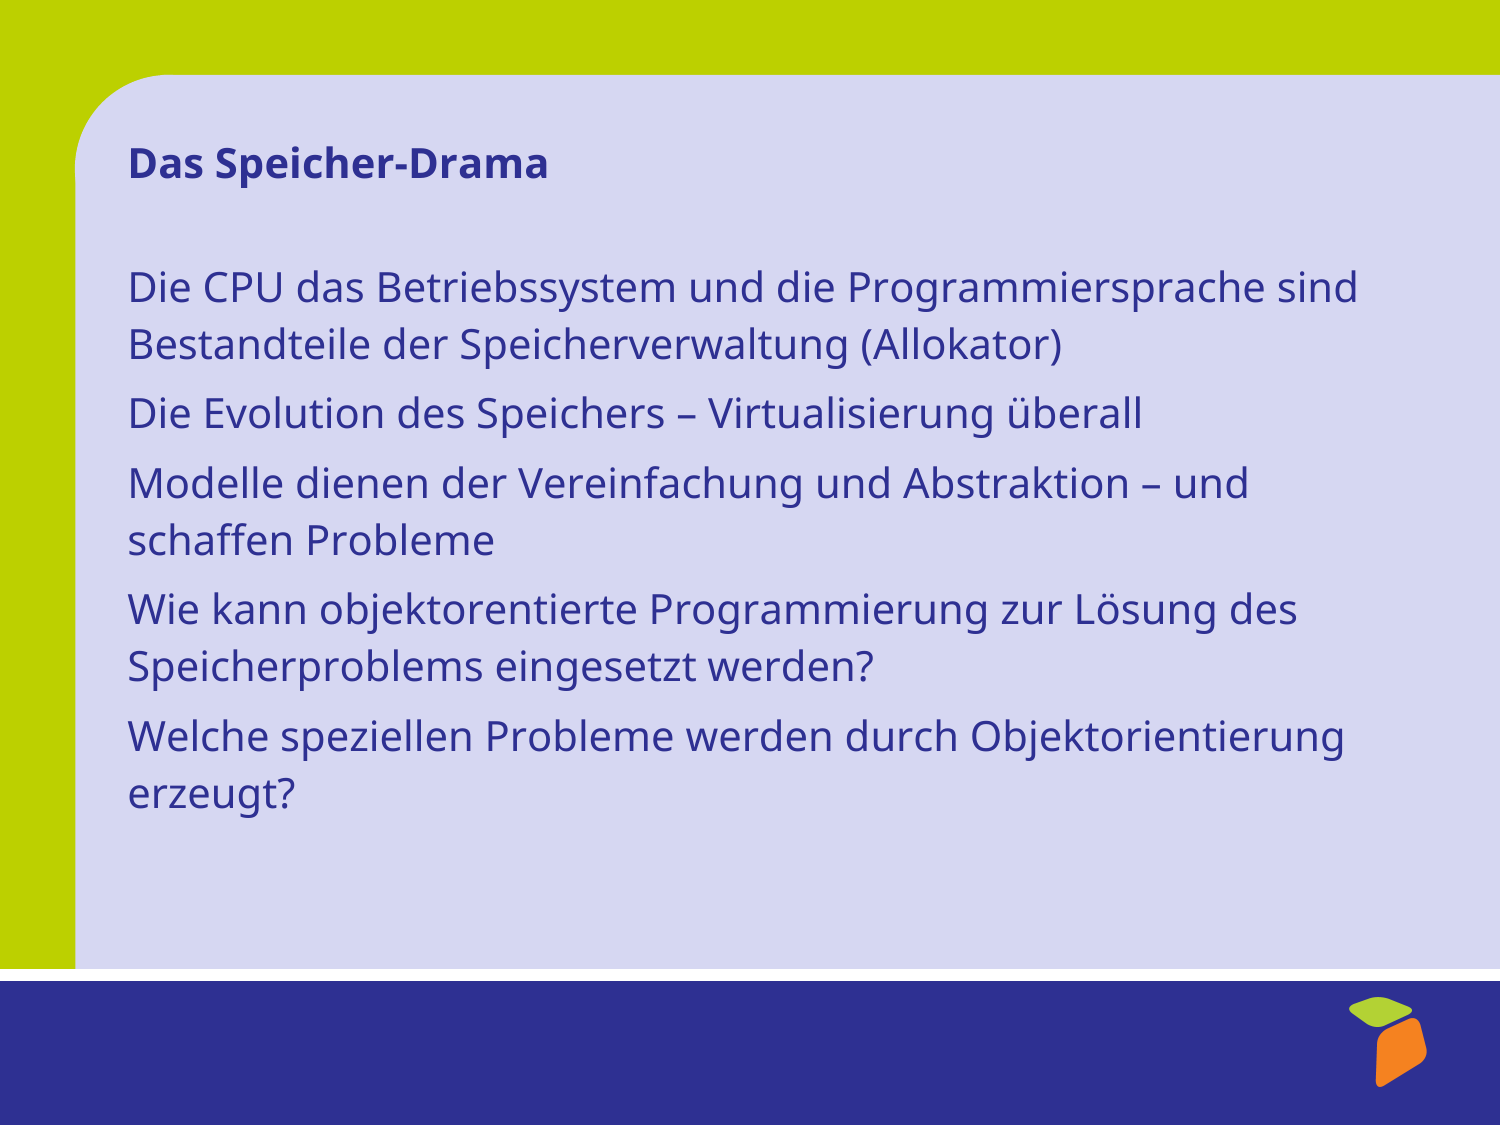

# Das Speicher-Drama
Die CPU das Betriebssystem und die Programmiersprache sind Bestandteile der Speicherverwaltung (Allokator)
Die Evolution des Speichers – Virtualisierung überall
Modelle dienen der Vereinfachung und Abstraktion – und schaffen Probleme
Wie kann objektorentierte Programmierung zur Lösung des Speicherproblems eingesetzt werden?
Welche speziellen Probleme werden durch Objektorientierung erzeugt?